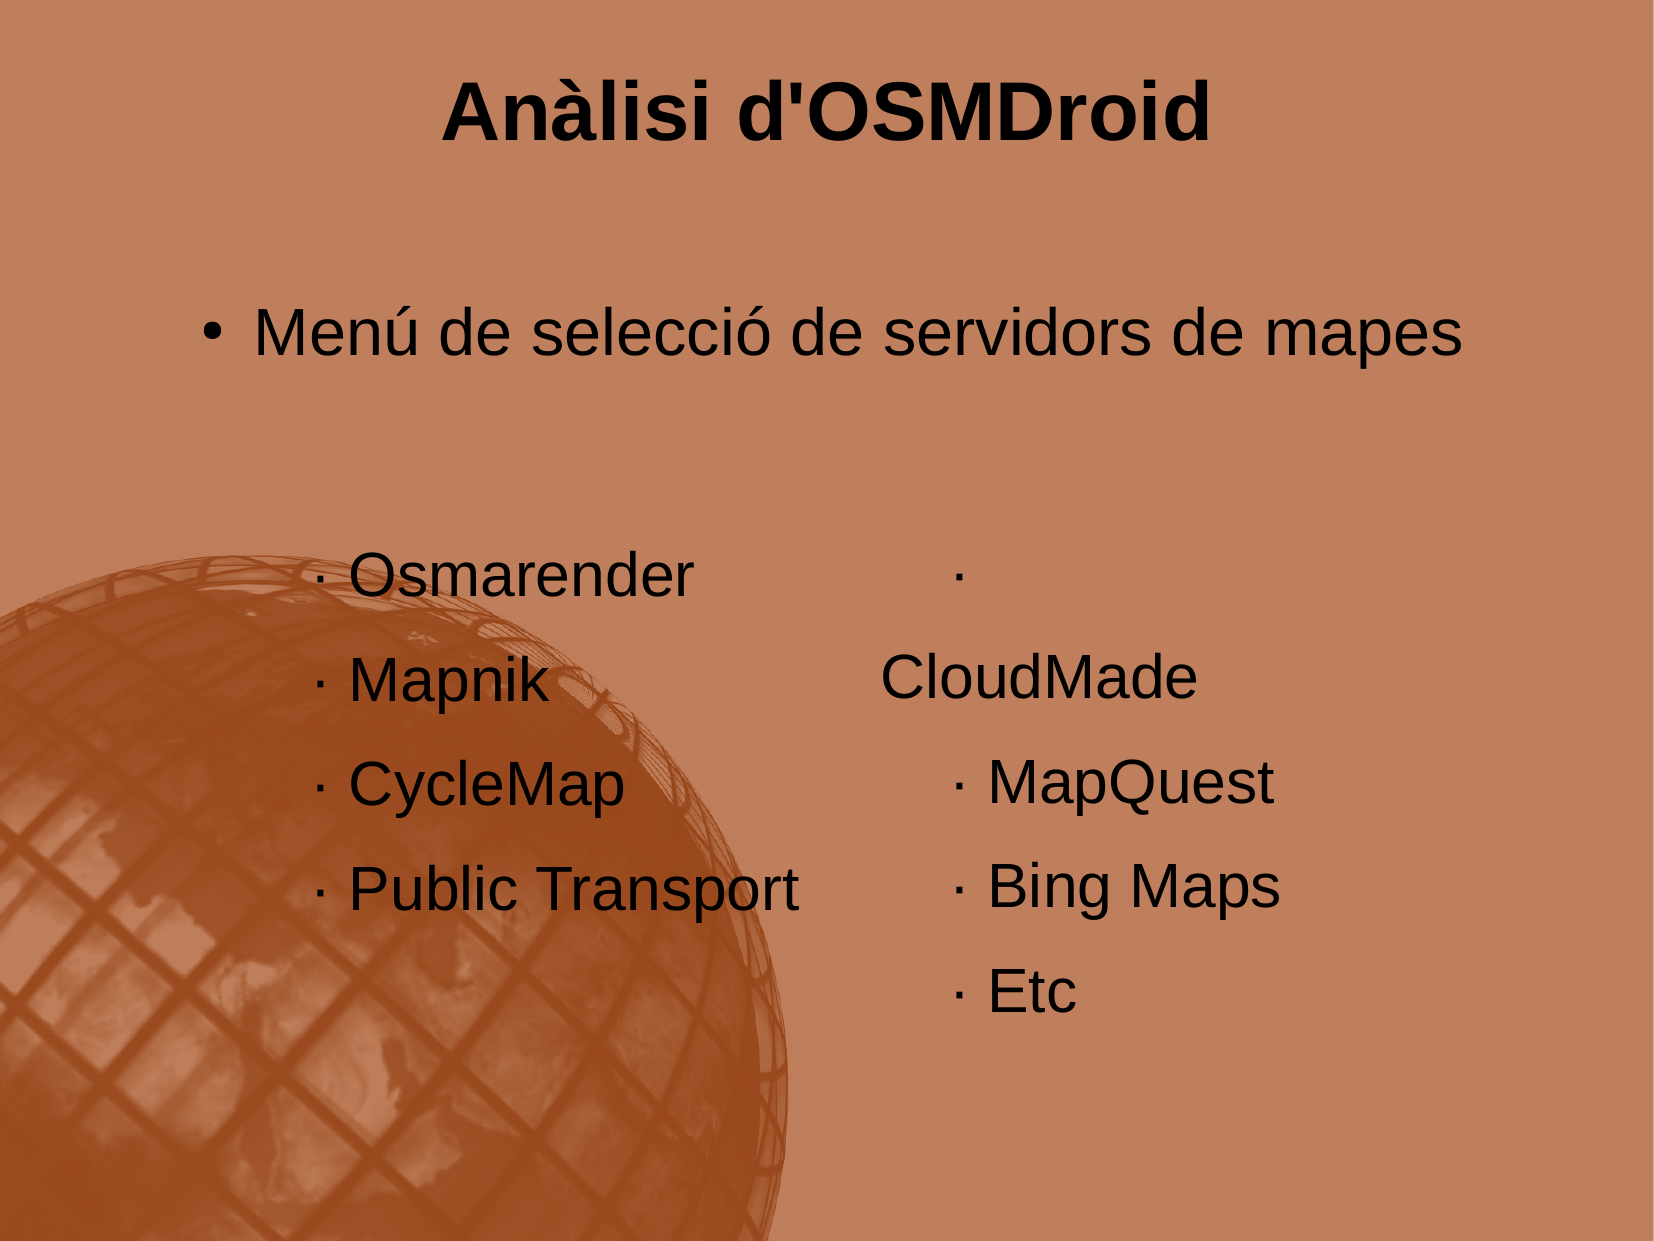

# Anàlisi d'OSMDroid
Menú de selecció de servidors de mapes
 · CloudMade
 · MapQuest
 · Bing Maps
 · Etc
 · Osmarender
 · Mapnik
 · CycleMap
 · Public Transport